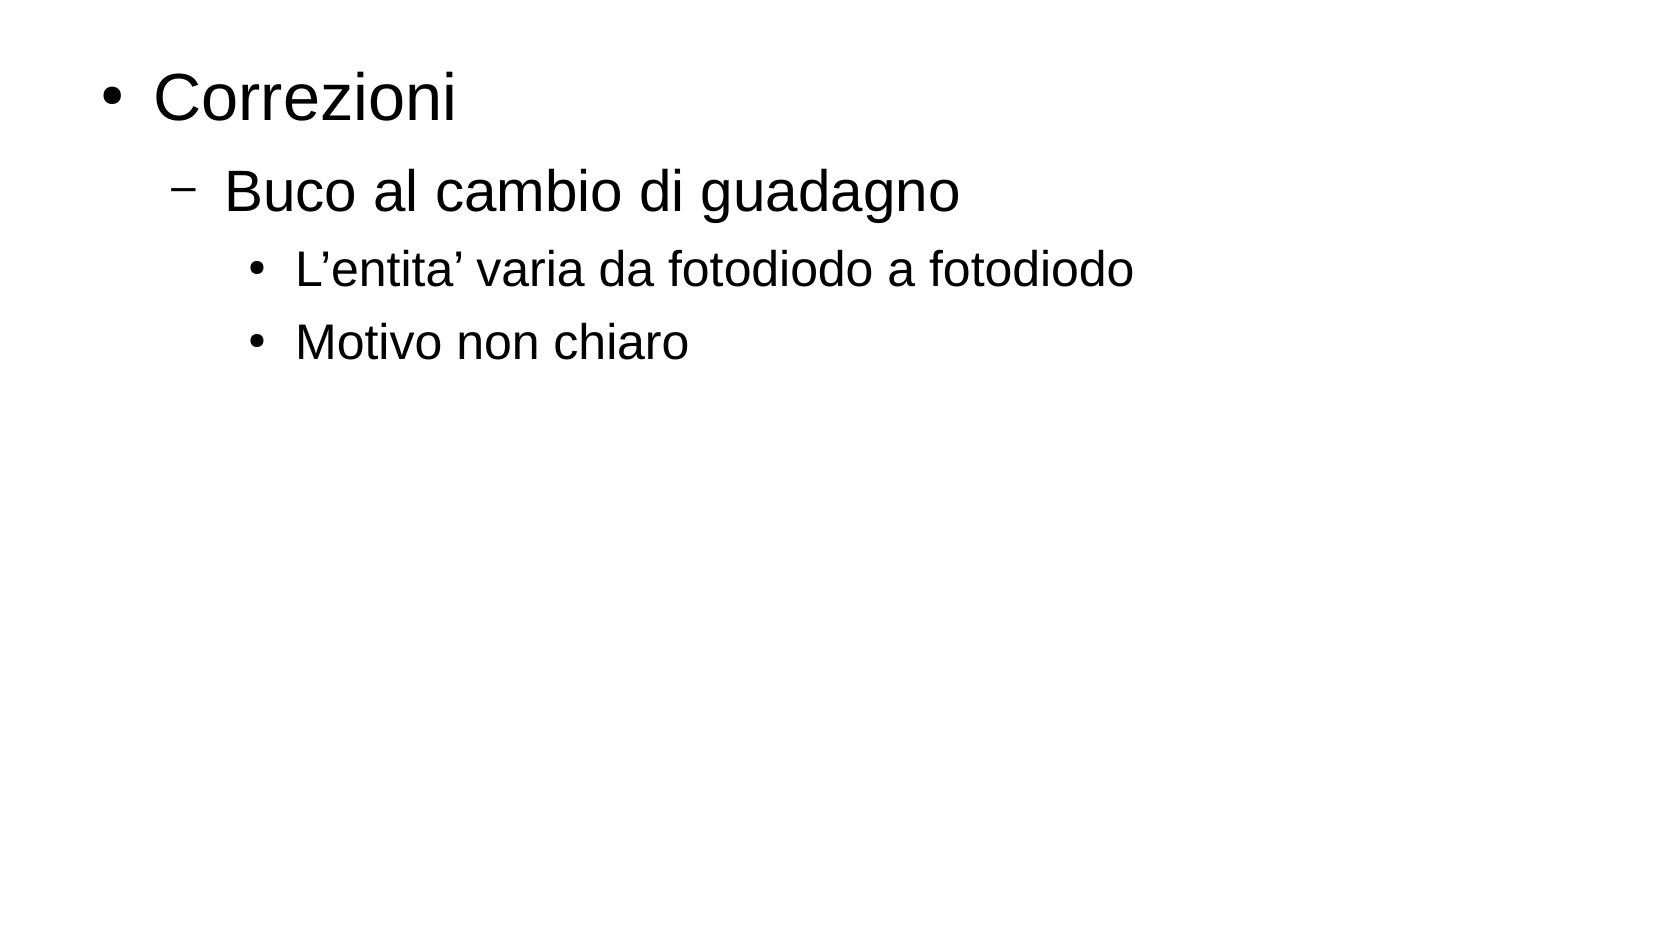

# Correzioni
Buco al cambio di guadagno
L’entita’ varia da fotodiodo a fotodiodo
Motivo non chiaro